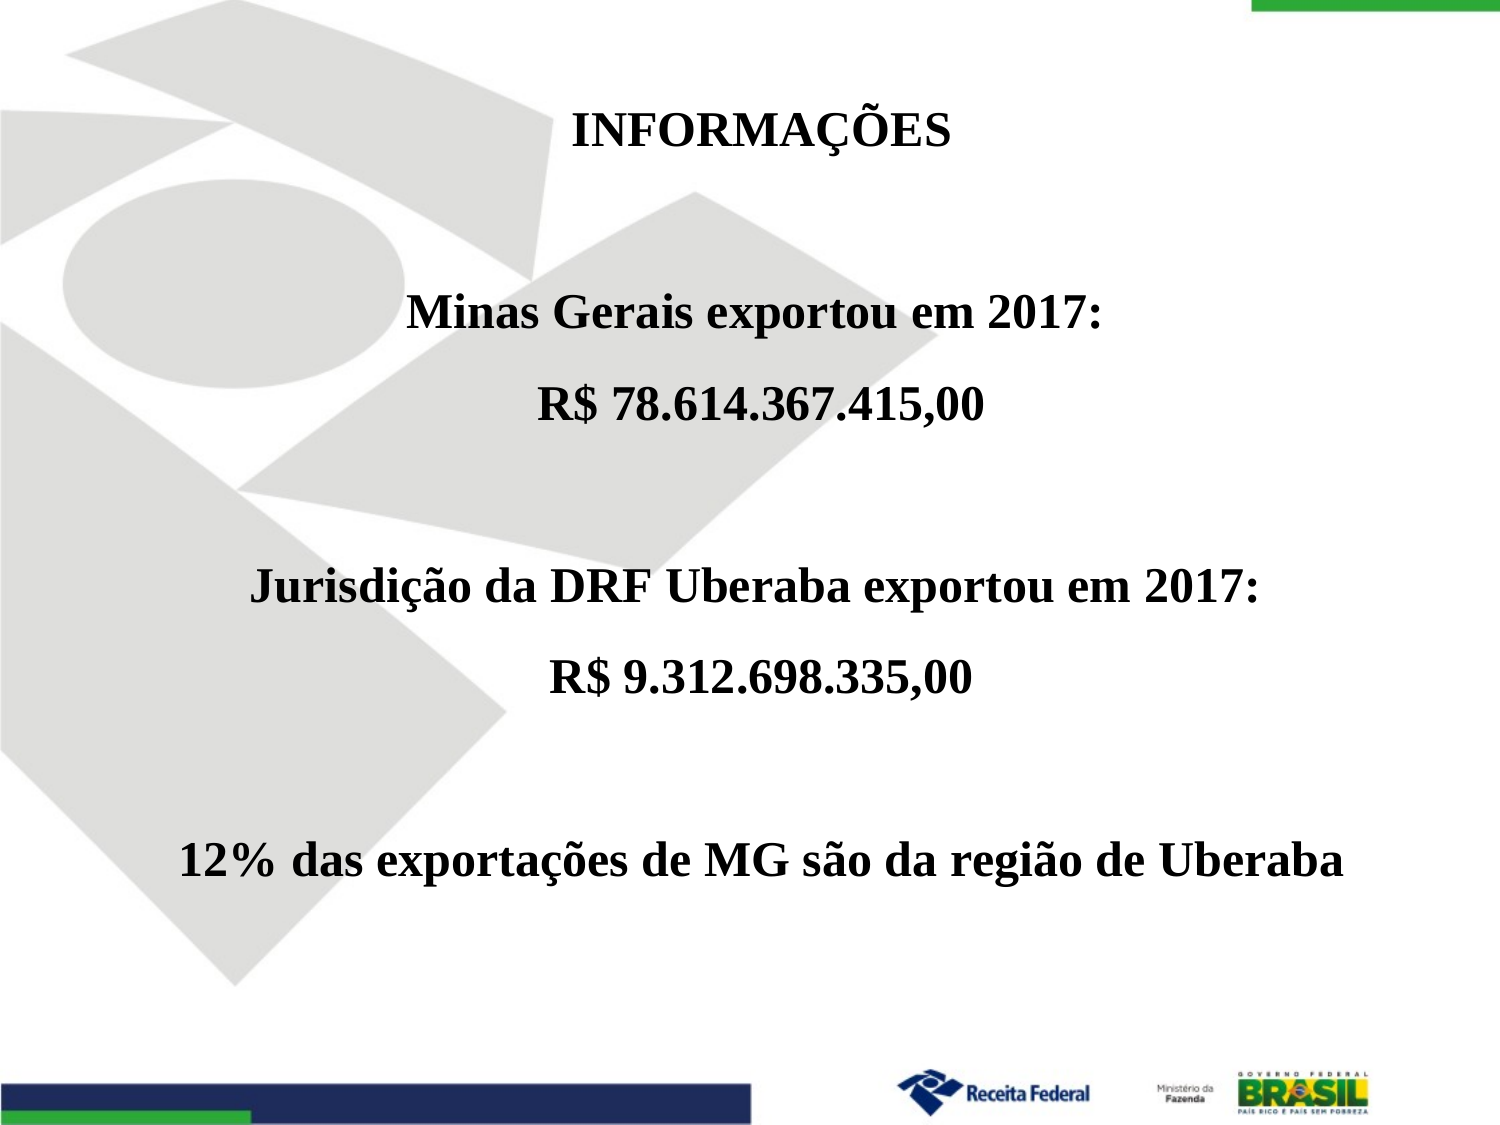

INFORMAÇÕES
Minas Gerais exportou em 2017:
R$ 78.614.367.415,00
Jurisdição da DRF Uberaba exportou em 2017:
R$ 9.312.698.335,00
12% das exportações de MG são da região de Uberaba